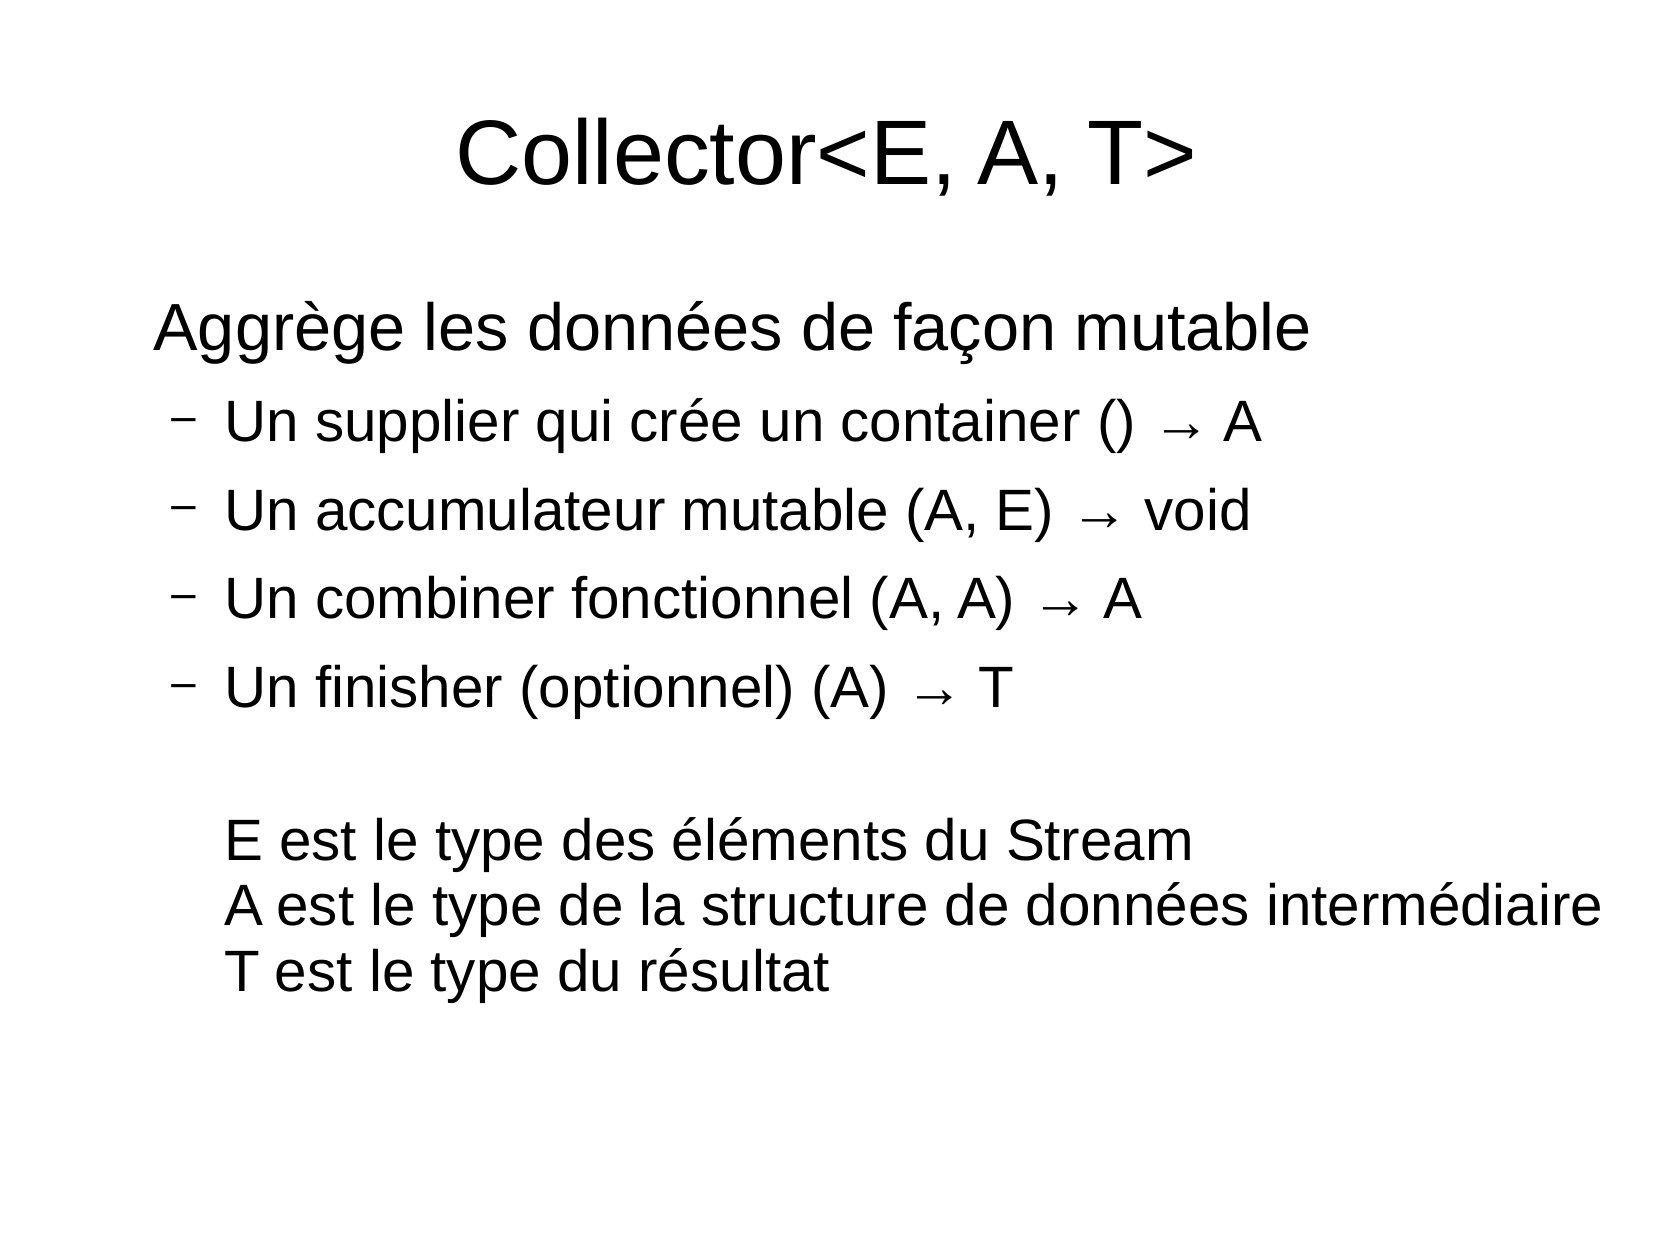

# Collector<E, A, T>
Aggrège les données de façon mutable
Un supplier qui crée un container () → A
Un accumulateur mutable (A, E) → void
Un combiner fonctionnel (A, A) → A
Un finisher (optionnel) (A) → T
E est le type des éléments du Stream
A est le type de la structure de données intermédiaire
T est le type du résultat